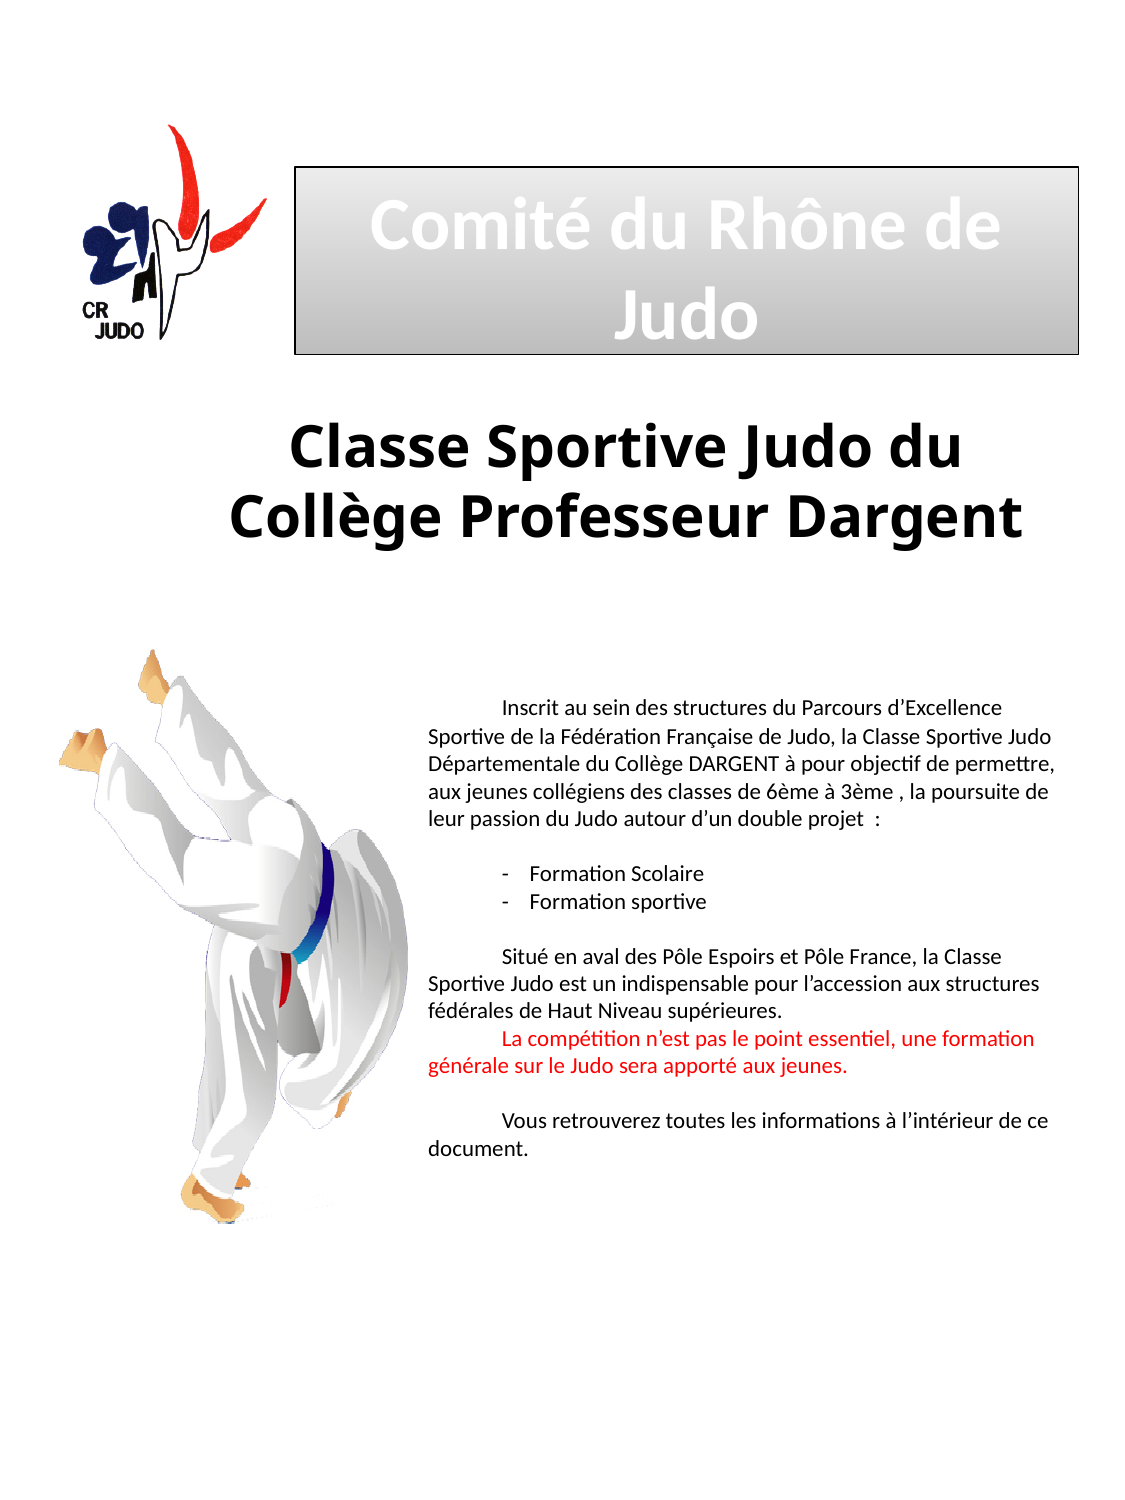

Comité du Rhône de Judo
# Classe Sportive Judo du Collège Professeur Dargent
	Inscrit au sein des structures du Parcours d’Excellence Sportive de la Fédération Française de Judo, la Classe Sportive Judo Départementale du Collège DARGENT à pour objectif de permettre, aux jeunes collégiens des classes de 6ème à 3ème , la poursuite de leur passion du Judo autour d’un double projet :
	- Formation Scolaire
	- Formation sportive
	Situé en aval des Pôle Espoirs et Pôle France, la Classe Sportive Judo est un indispensable pour l’accession aux structures fédérales de Haut Niveau supérieures.
	La compétition n’est pas le point essentiel, une formation générale sur le Judo sera apporté aux jeunes.
	Vous retrouverez toutes les informations à l’intérieur de ce document.